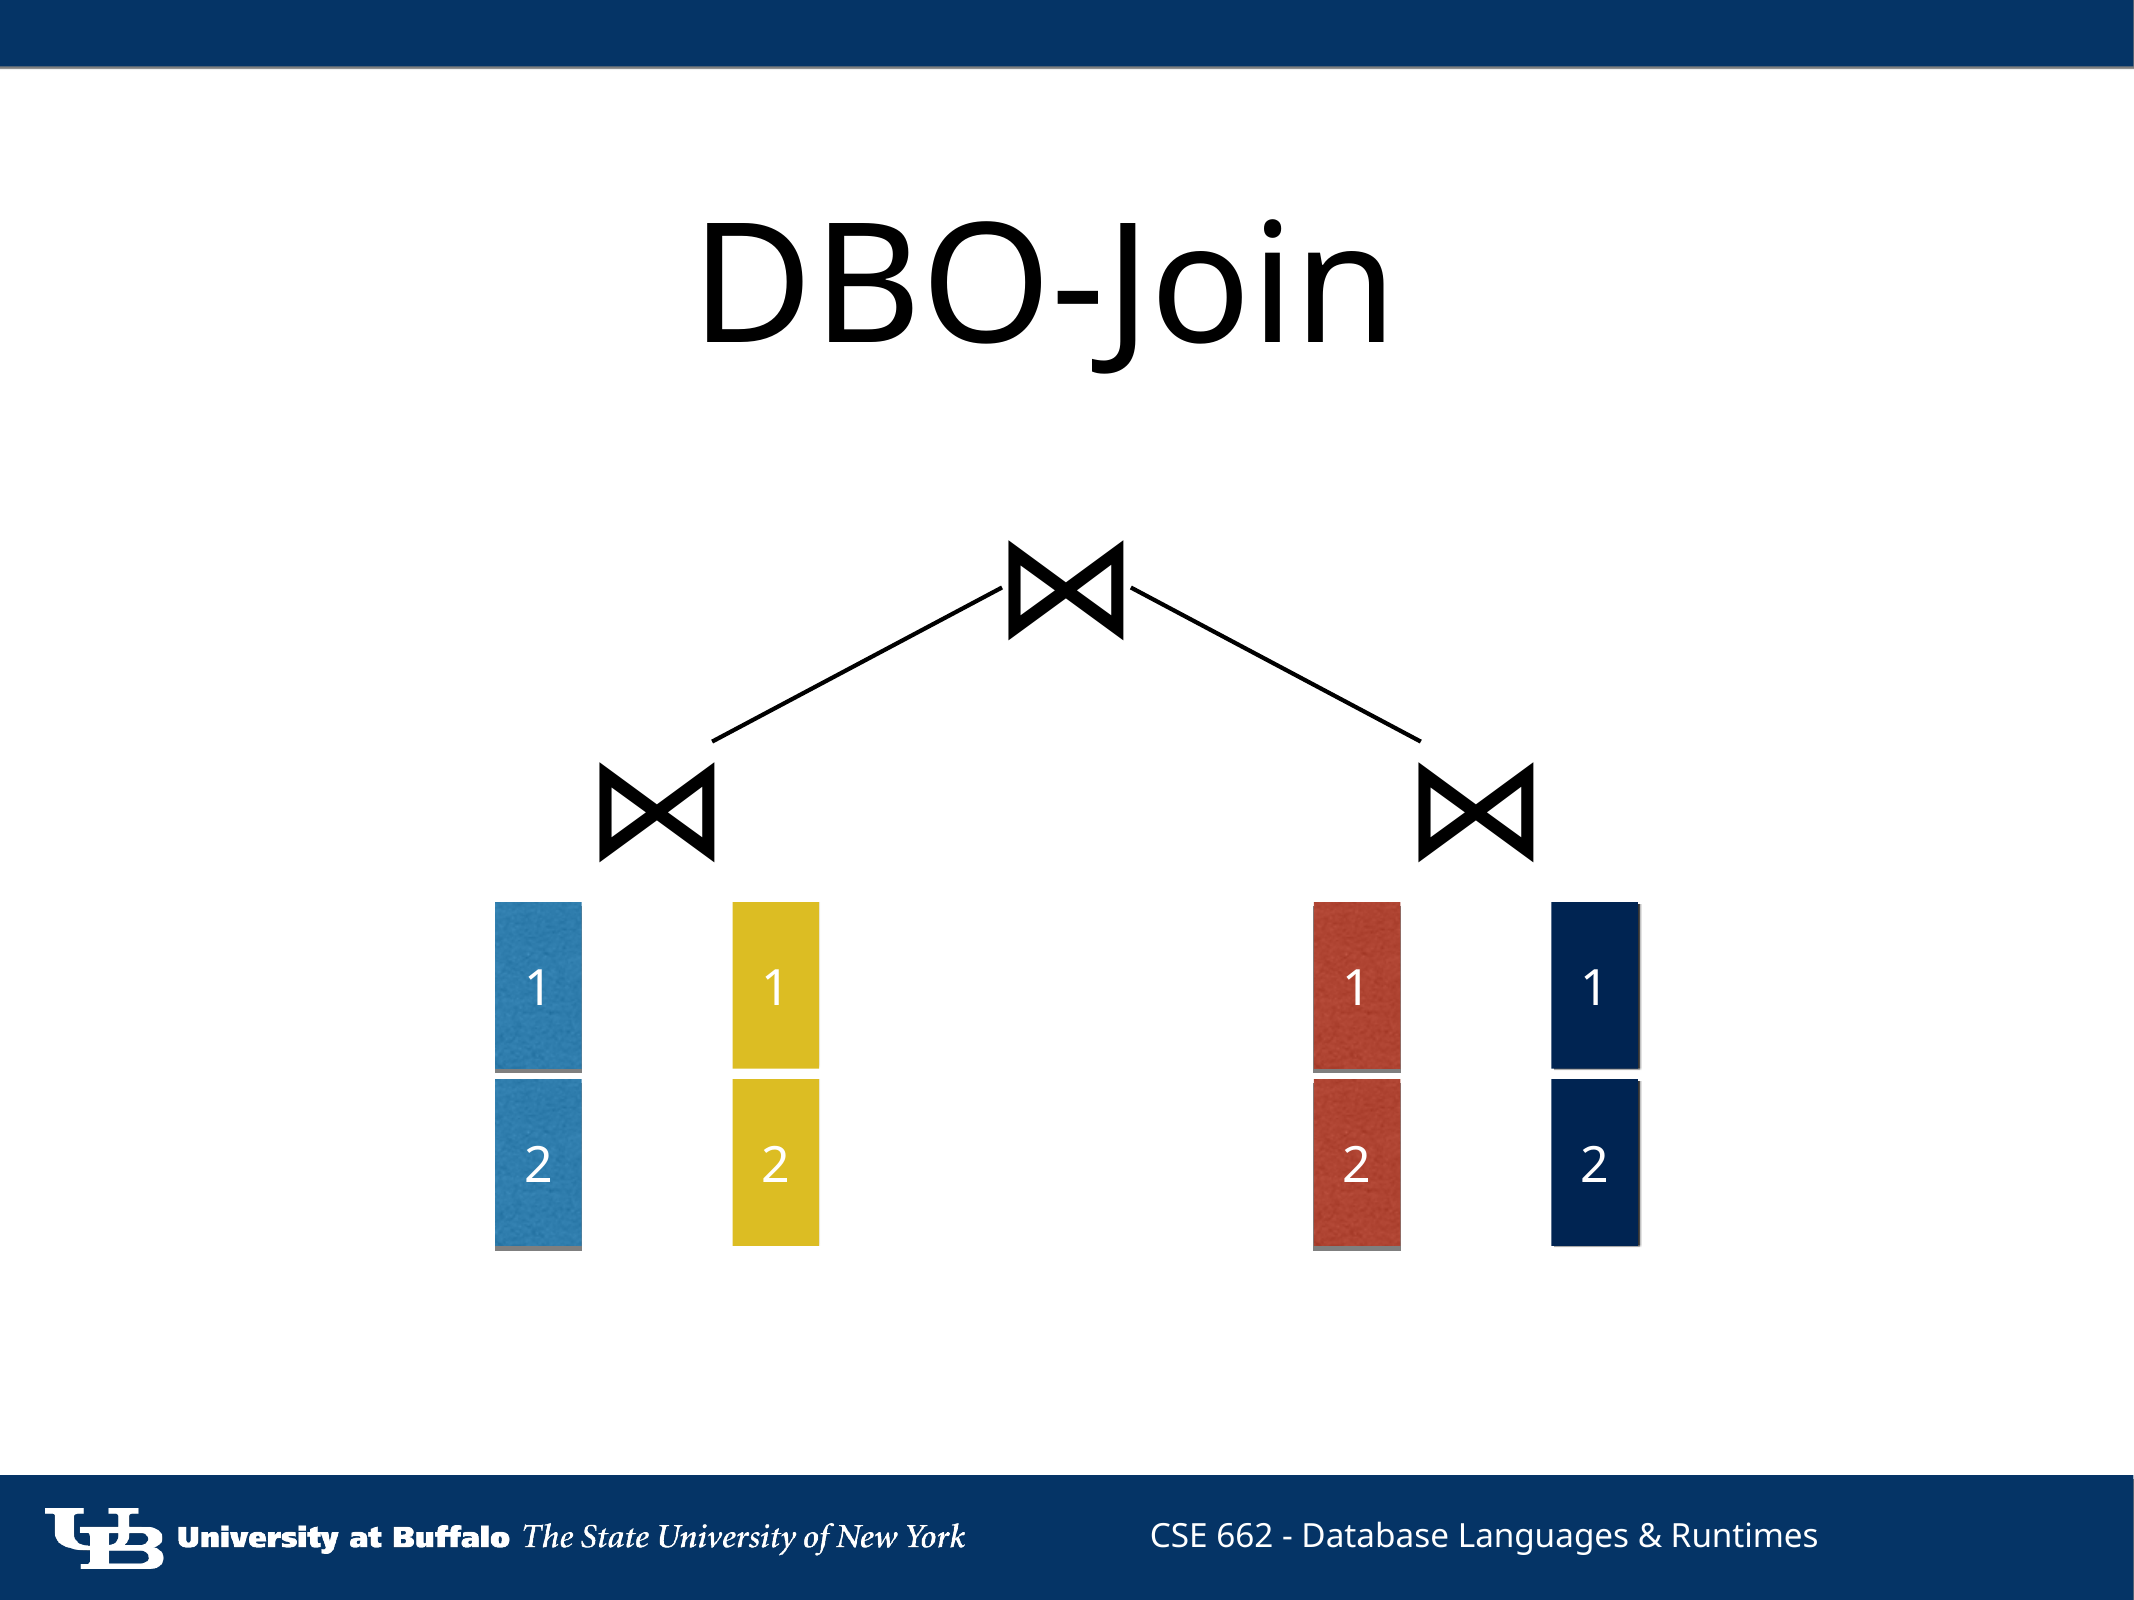

# DBO-Join
⋈
⋈
⋈
1
2
1
2
1
2
1
2